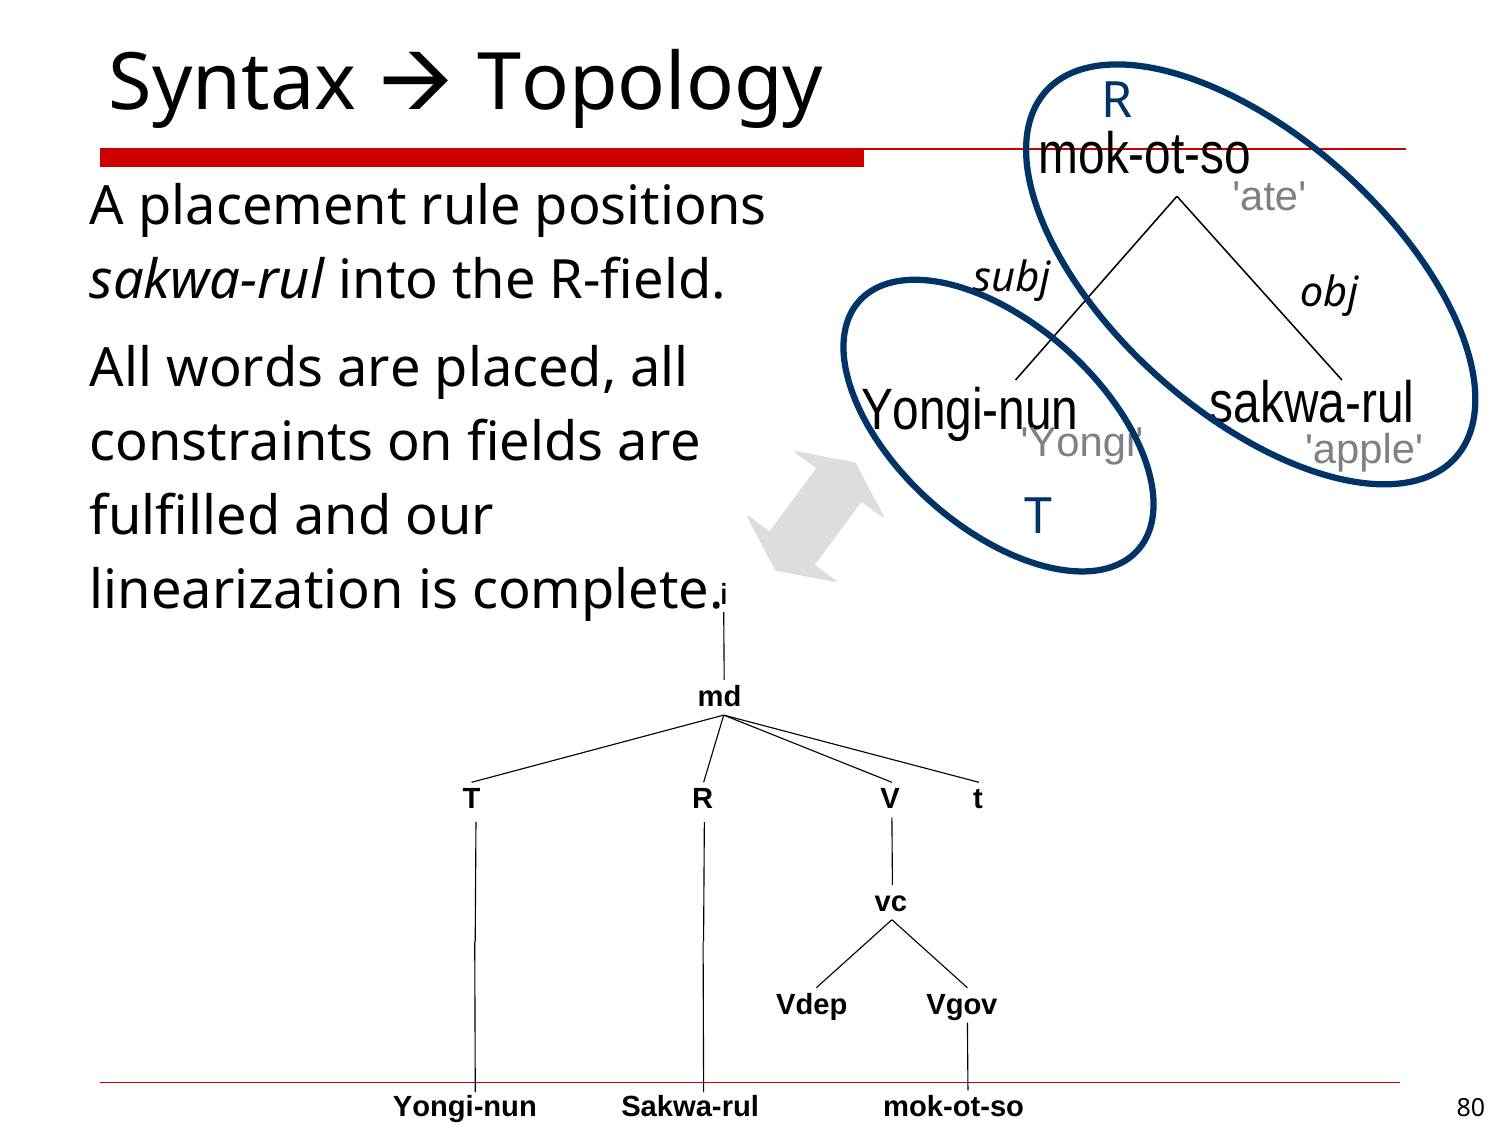

R
mok-ot-so
'ate'
subj
obj
sakwa-rul
Yongi-nun
'Yongi'
'apple'
T
Syntax  Topology
# A placement rule positions sakwa-rul into the R-field.
All words are placed, all constraints on fields are fulfilled and our linearization is complete.
i
md
T
R
V
t
vc
Vdep
Vgov
80
Yongi-nun
Sakwa-rul
mok-ot-so